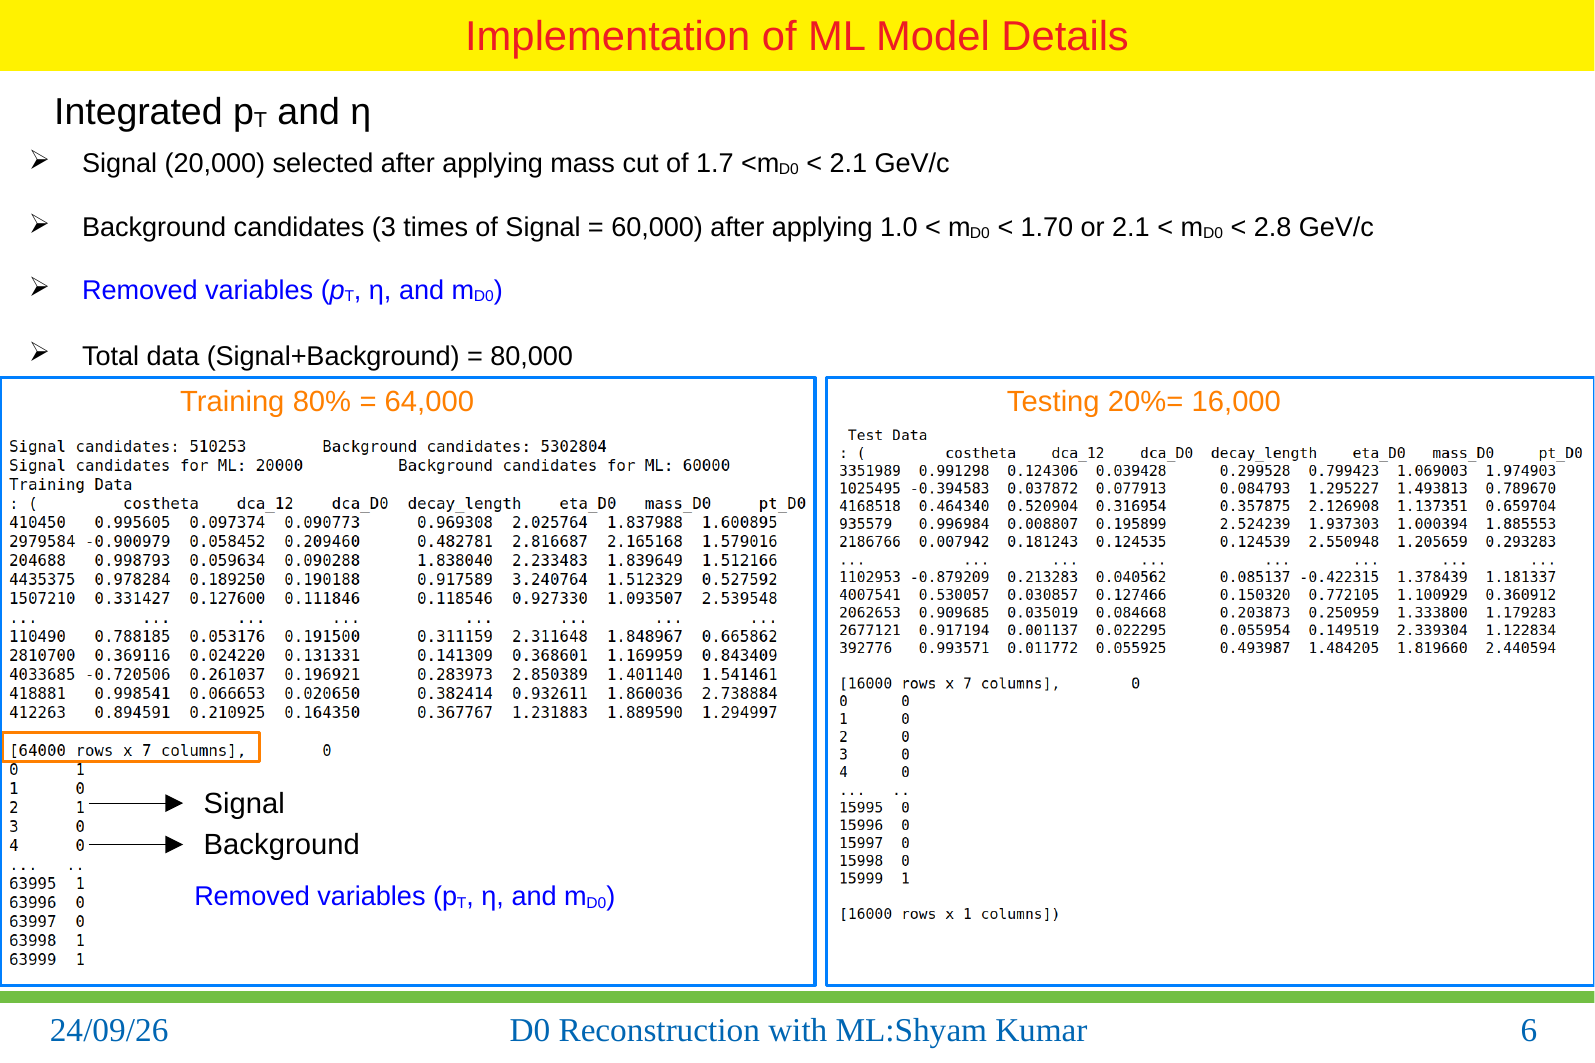

# Implementation of ML Model Details
Integrated pT and η
Signal (20,000) selected after applying mass cut of 1.7 <mD0 < 2.1 GeV/c
Background candidates (3 times of Signal = 60,000) after applying 1.0 < mD0 < 1.70 or 2.1 < mD0 < 2.8 GeV/c
Removed variables (pT, η, and mD0)
Total data (Signal+Background) = 80,000
Training 80% = 64,000
Testing 20%= 16,000
Signal
Background
Removed variables (pT, η, and mD0)
D0 Reconstruction with ML:Shyam Kumar
6